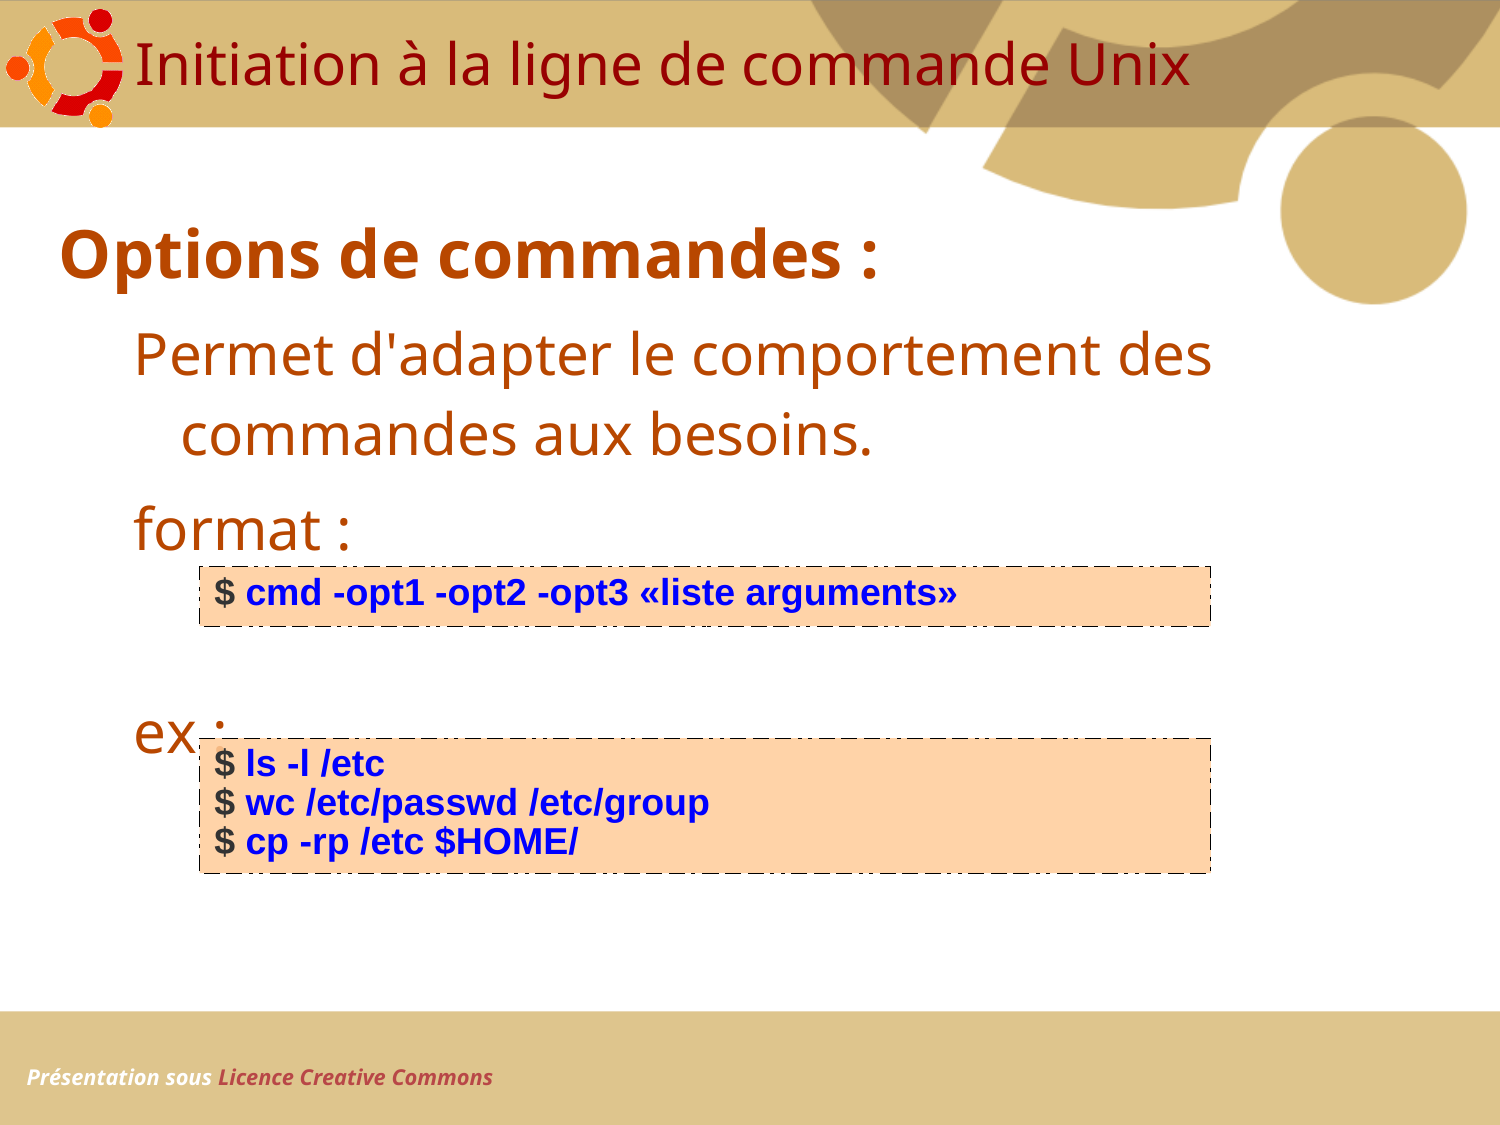

# Initiation à la ligne de commande Unix
Options de commandes :
Permet d'adapter le comportement des commandes aux besoins.
format :
ex :
$ cmd -opt1 -opt2 -opt3 «liste arguments»
$ ls -l /etc
$ wc /etc/passwd /etc/group
$ cp -rp /etc $HOME/